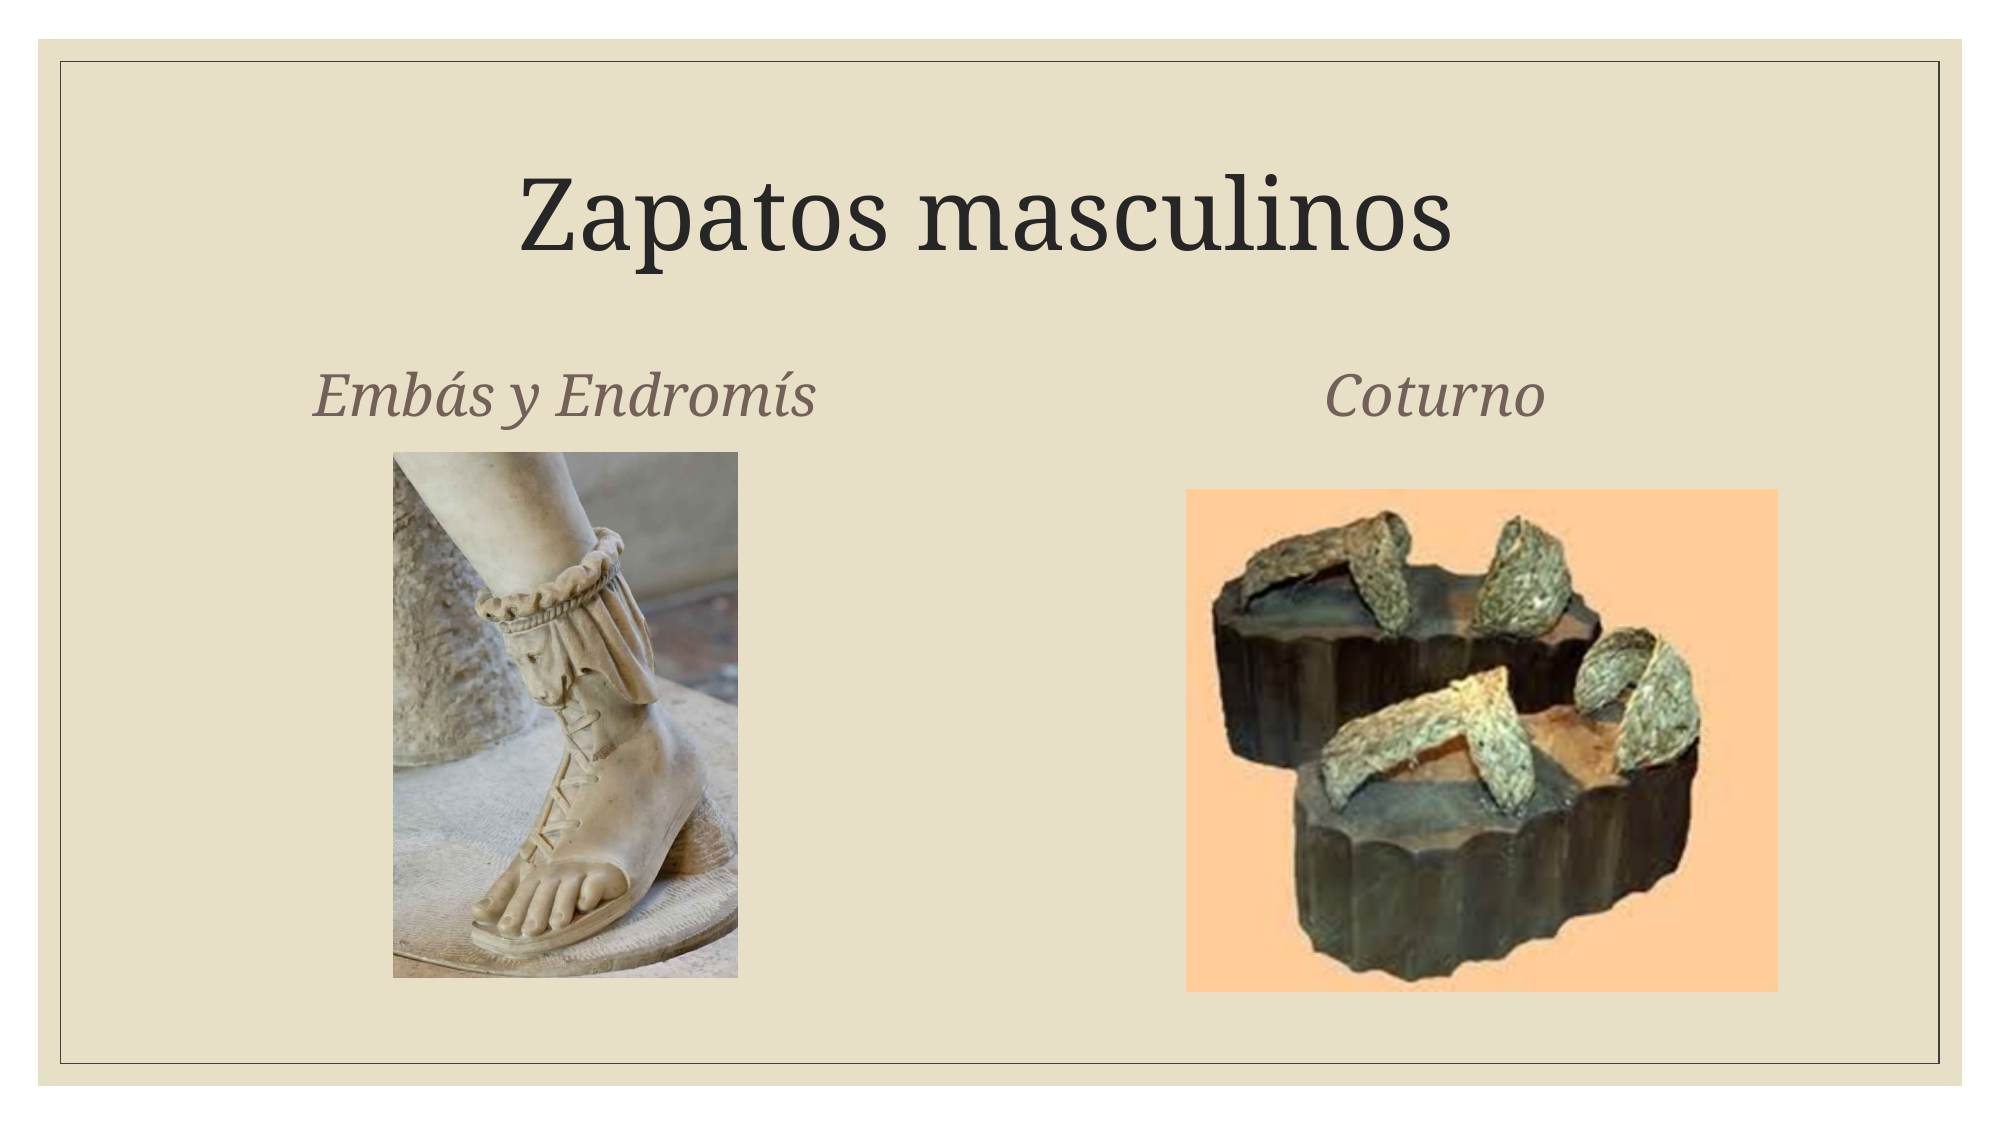

# Zapatos masculinos
Embás y Endromís
Coturno